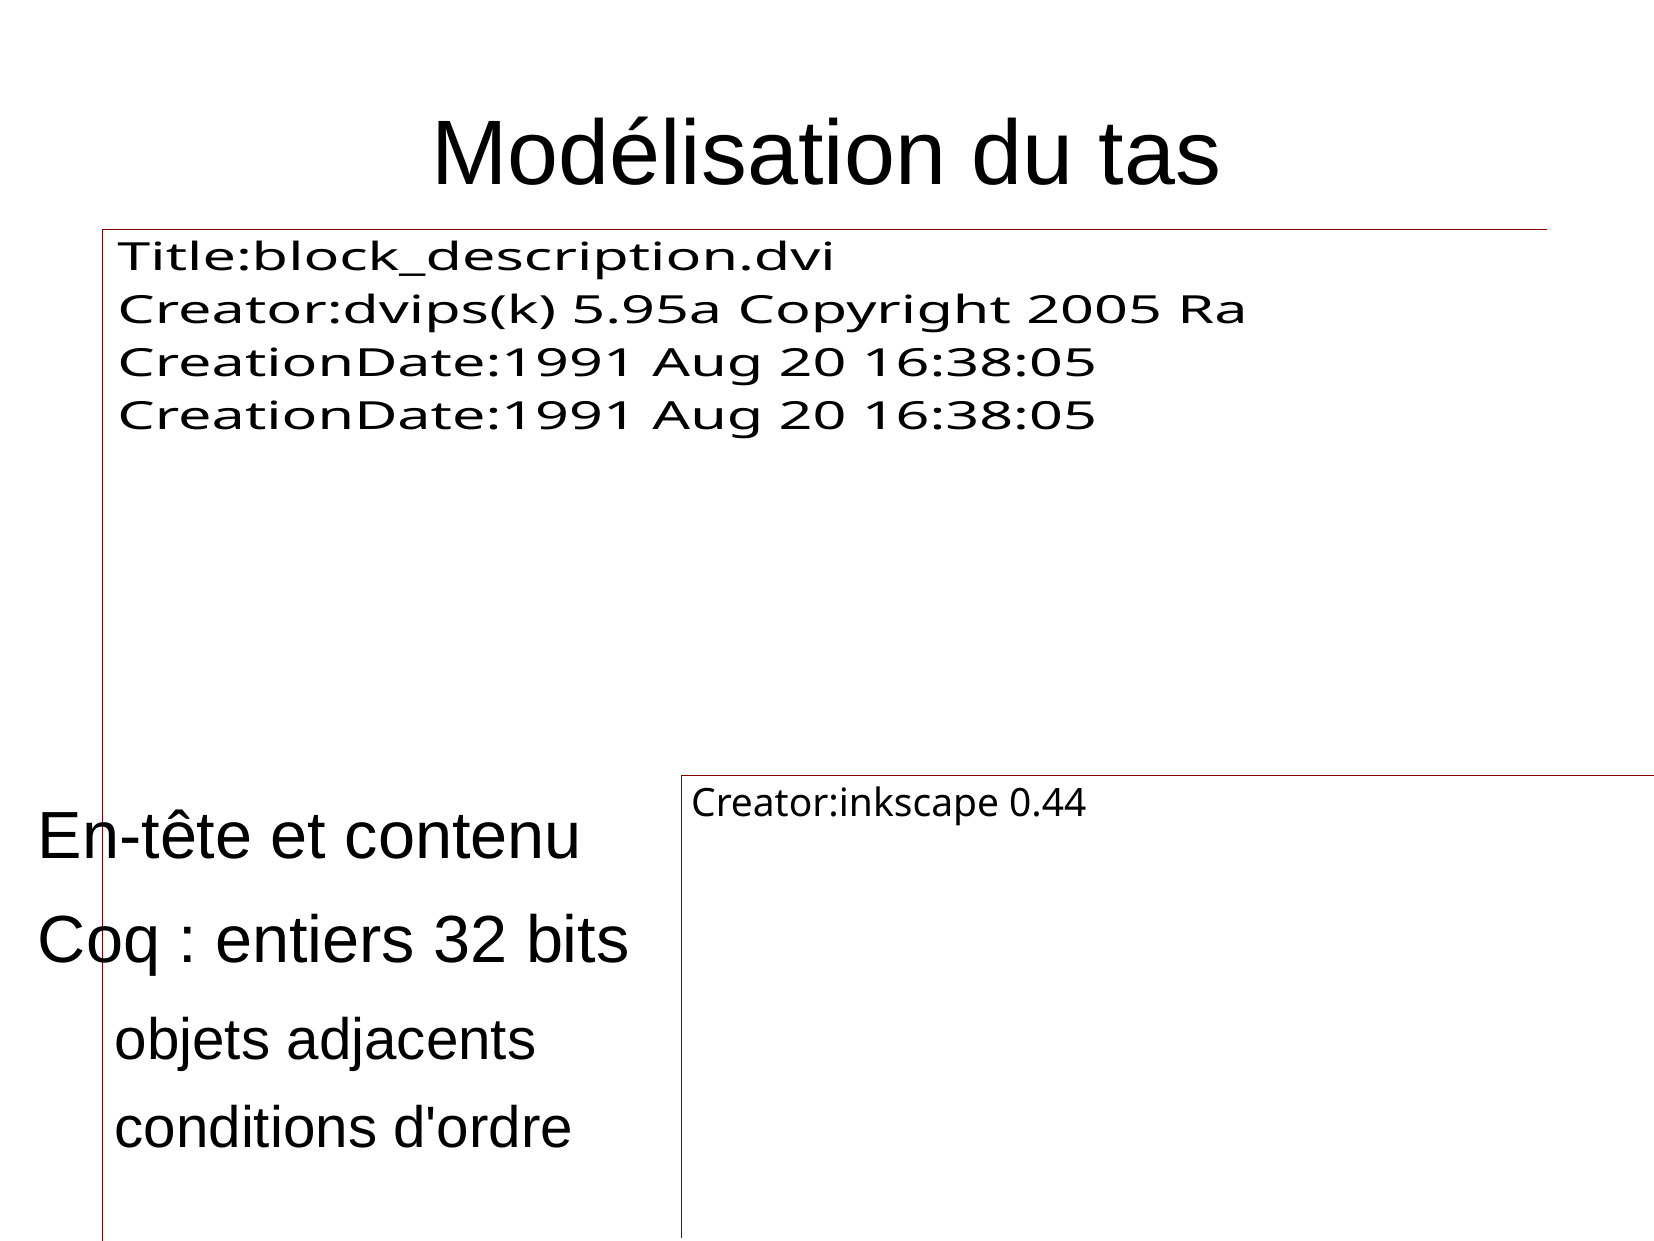

# Modélisation du tas
En-tête et contenu
Coq : entiers 32 bits
objets adjacents
conditions d'ordre